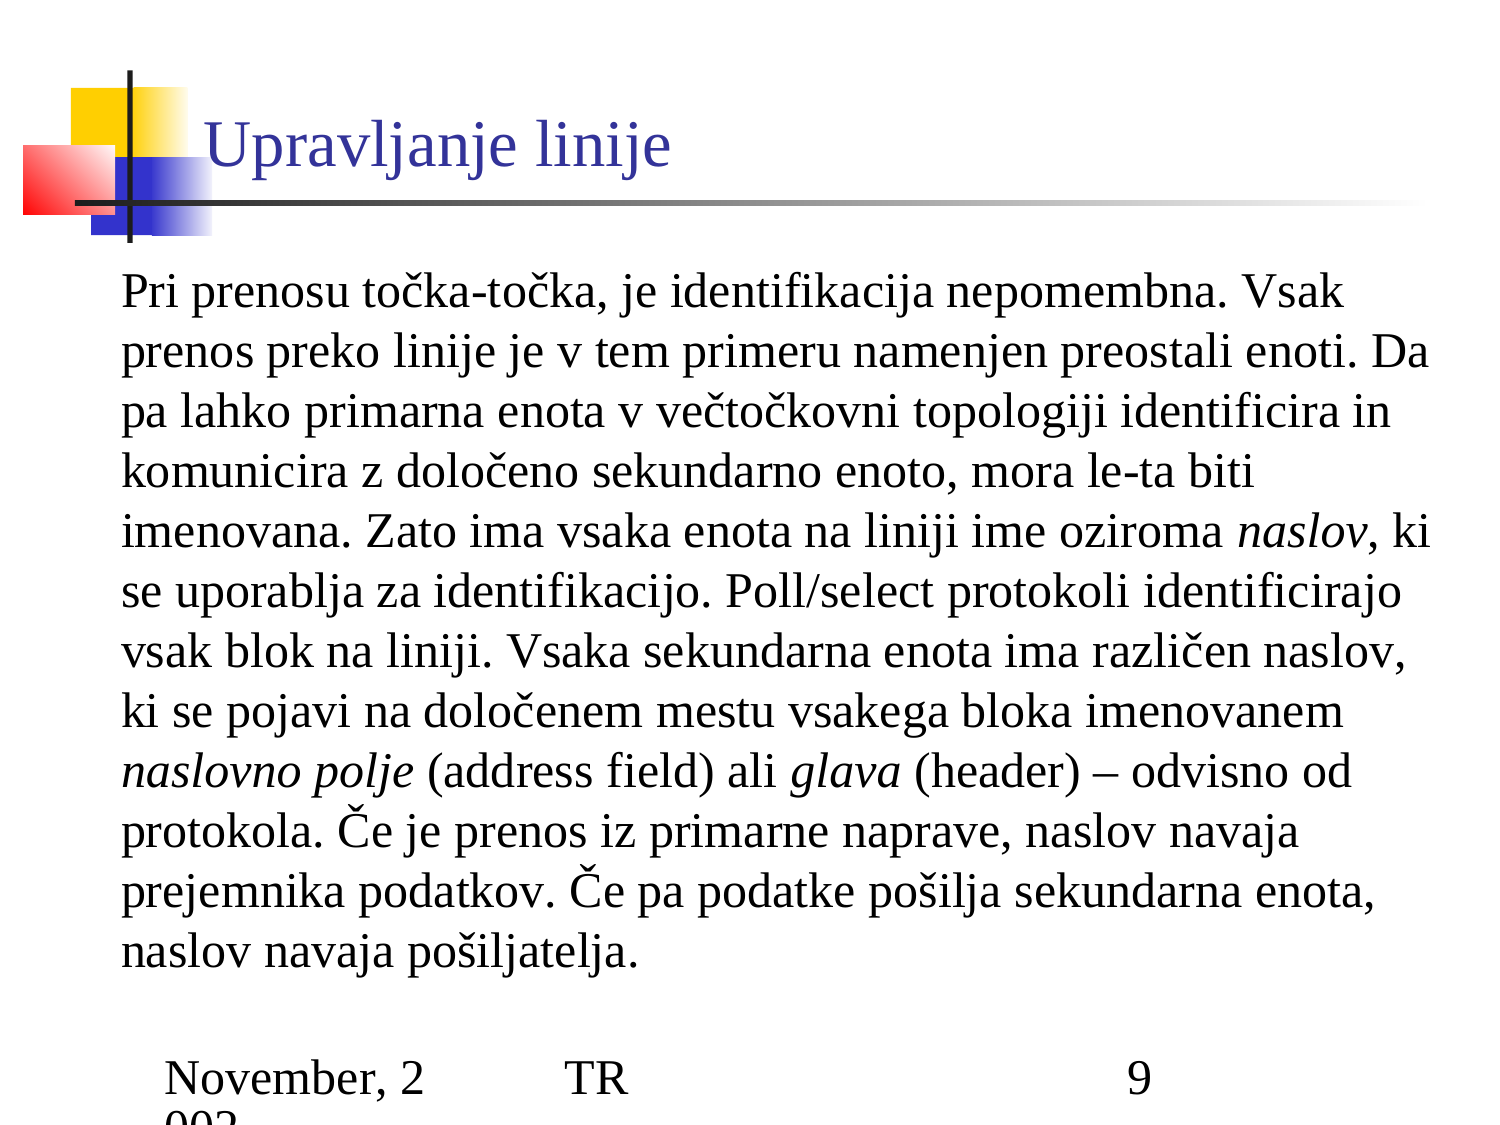

# Upravljanje linije
	Pri prenosu točka-točka, je identifikacija nepomembna. Vsak prenos preko linije je v tem primeru namenjen preostali enoti. Da pa lahko primarna enota v večtočkovni topologiji identificira in komunicira z določeno sekundarno enoto, mora le-ta biti imenovana. Zato ima vsaka enota na liniji ime oziroma naslov, ki se uporablja za identifikacijo. Poll/select protokoli identificirajo vsak blok na liniji. Vsaka sekundarna enota ima različen naslov, ki se pojavi na določenem mestu vsakega bloka imenovanem naslovno polje (address field) ali glava (header) – odvisno od protokola. Če je prenos iz primarne naprave, naslov navaja prejemnika podatkov. Če pa podatke pošilja sekundarna enota, naslov navaja pošiljatelja.
November, 2002
TR
9